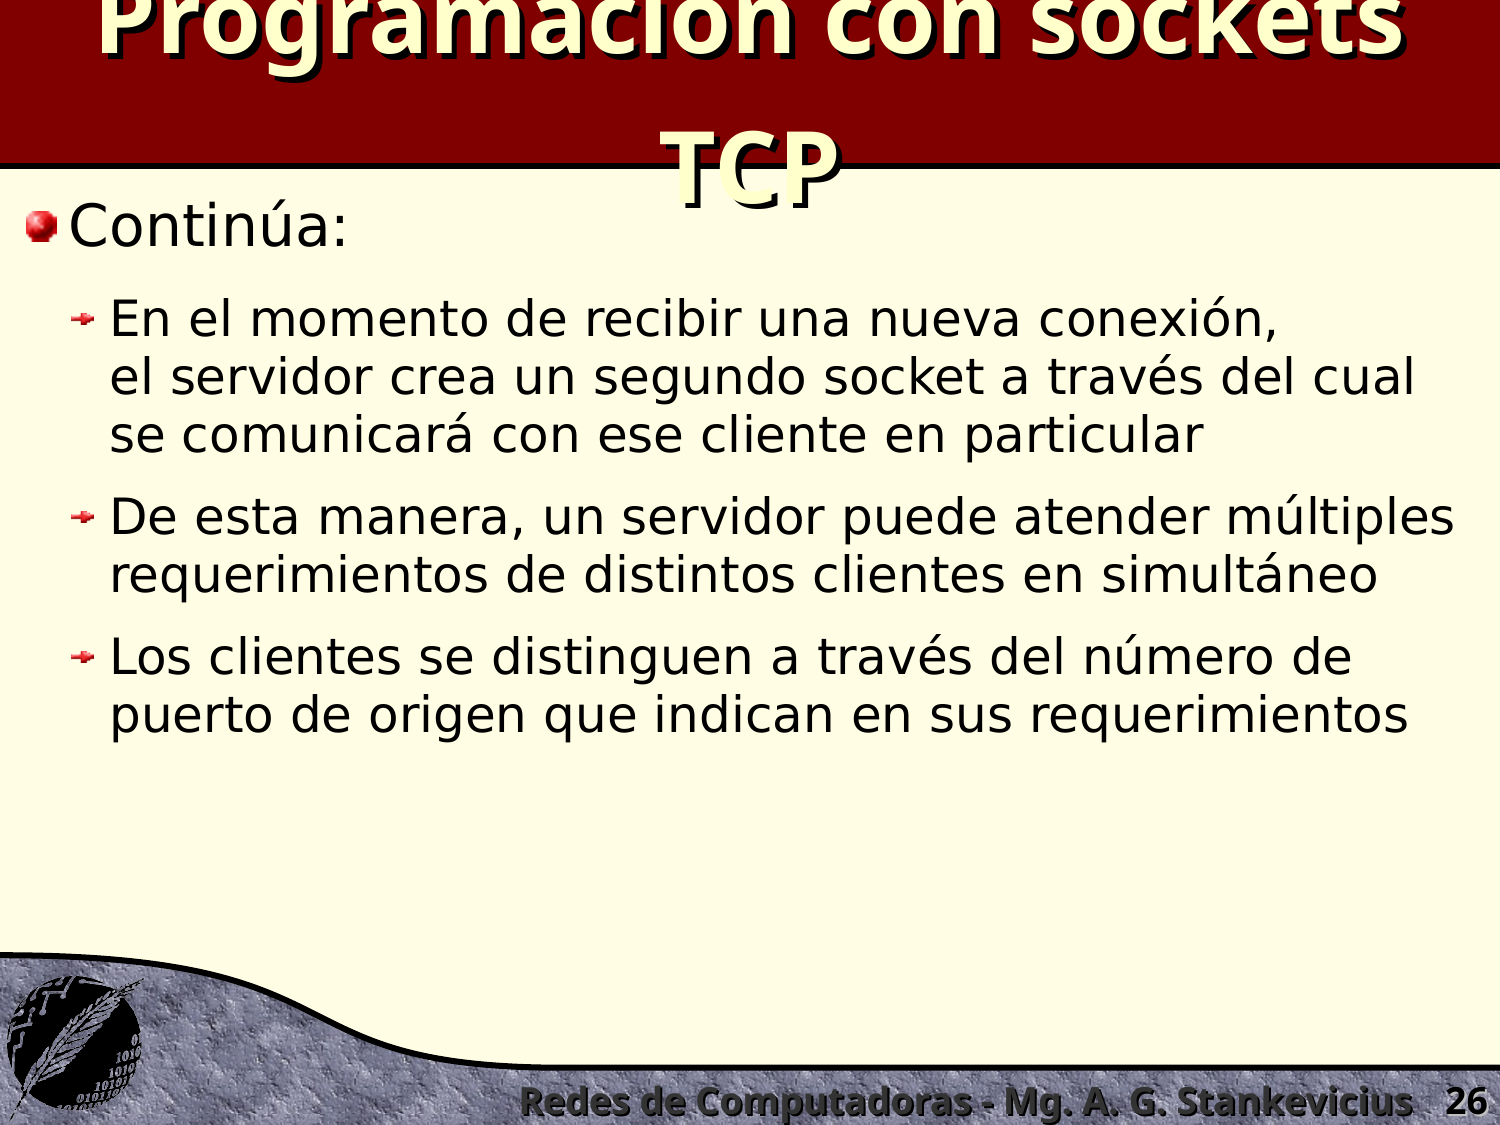

# Programación con sockets TCP
Continúa:
En el momento de recibir una nueva conexión,
el servidor crea un segundo socket a través del cual se comunicará con ese cliente en particular
De esta manera, un servidor puede atender múltiples requerimientos de distintos clientes en simultáneo
Los clientes se distinguen a través del número de puerto de origen que indican en sus requerimientos
26